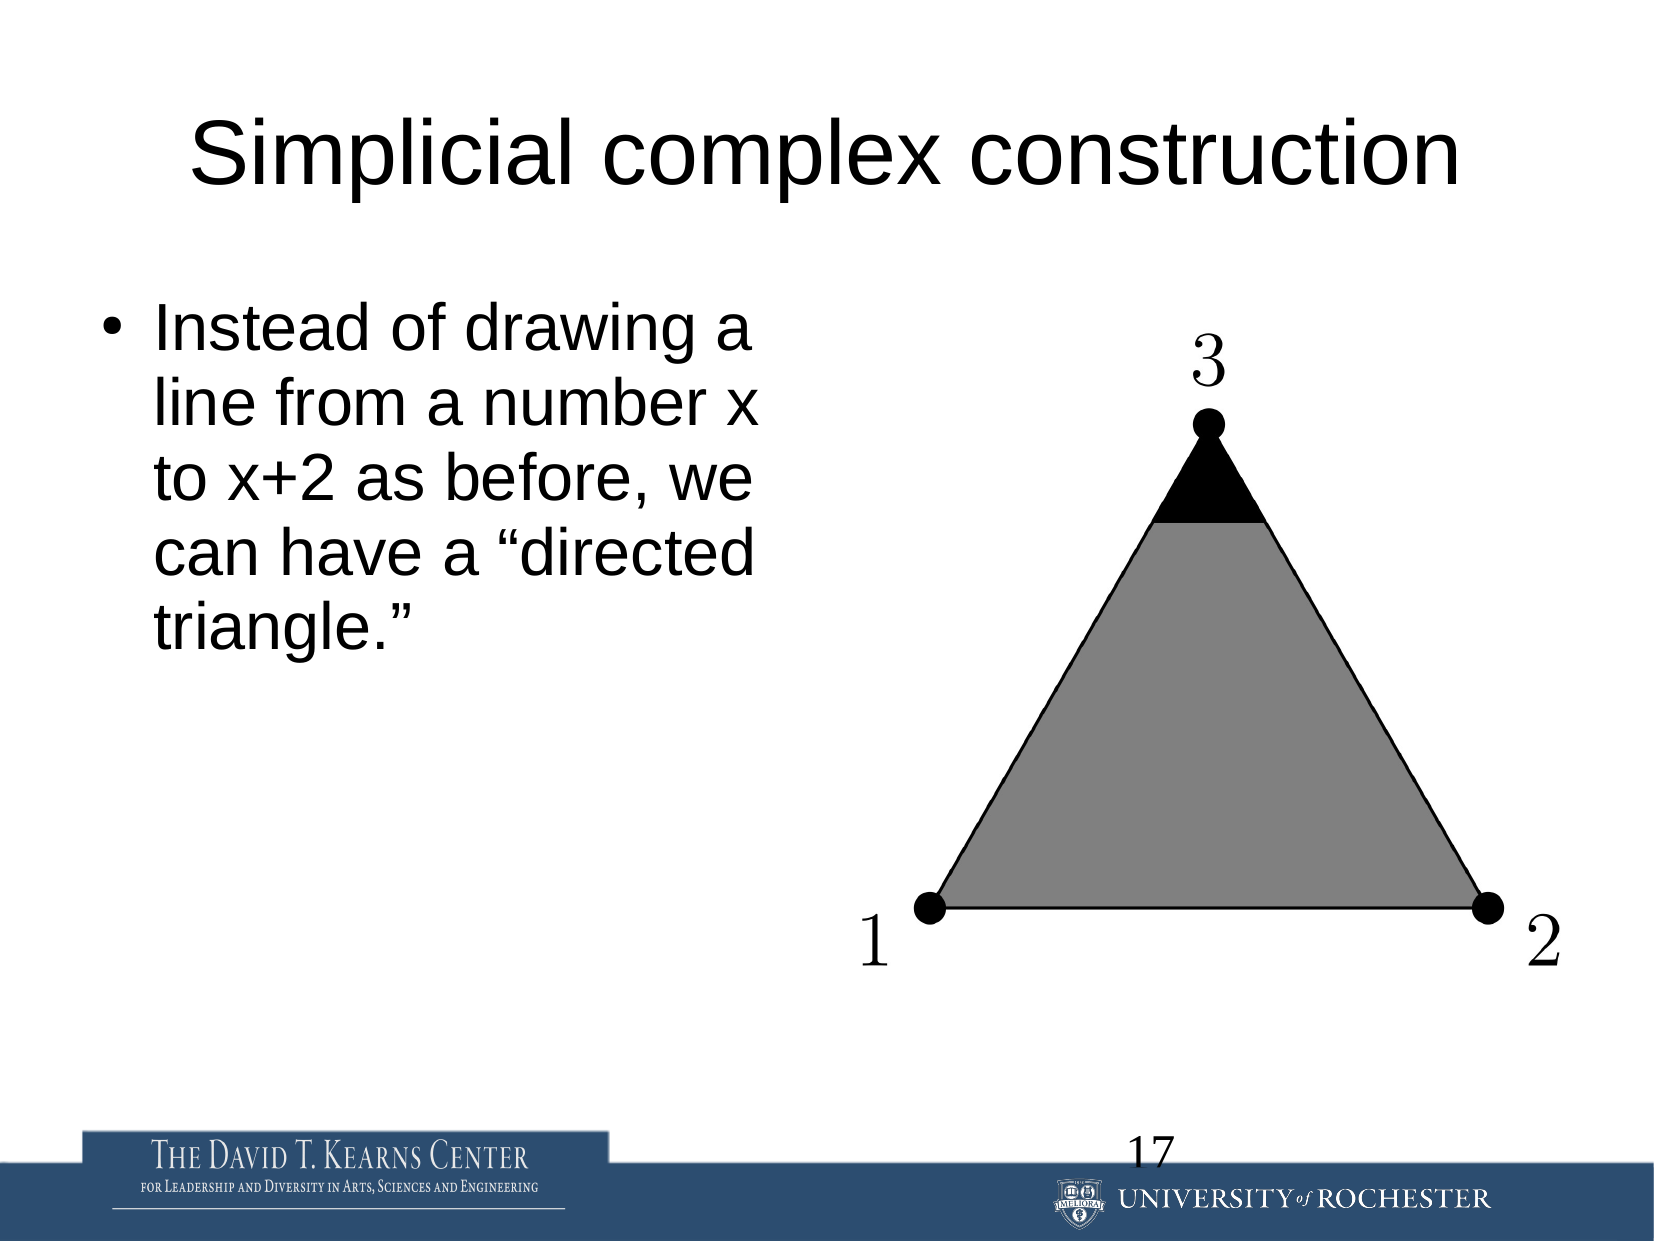

# Simplicial complex construction
Instead of drawing a line from a number x to x+2 as before, we can have a “directed triangle.”